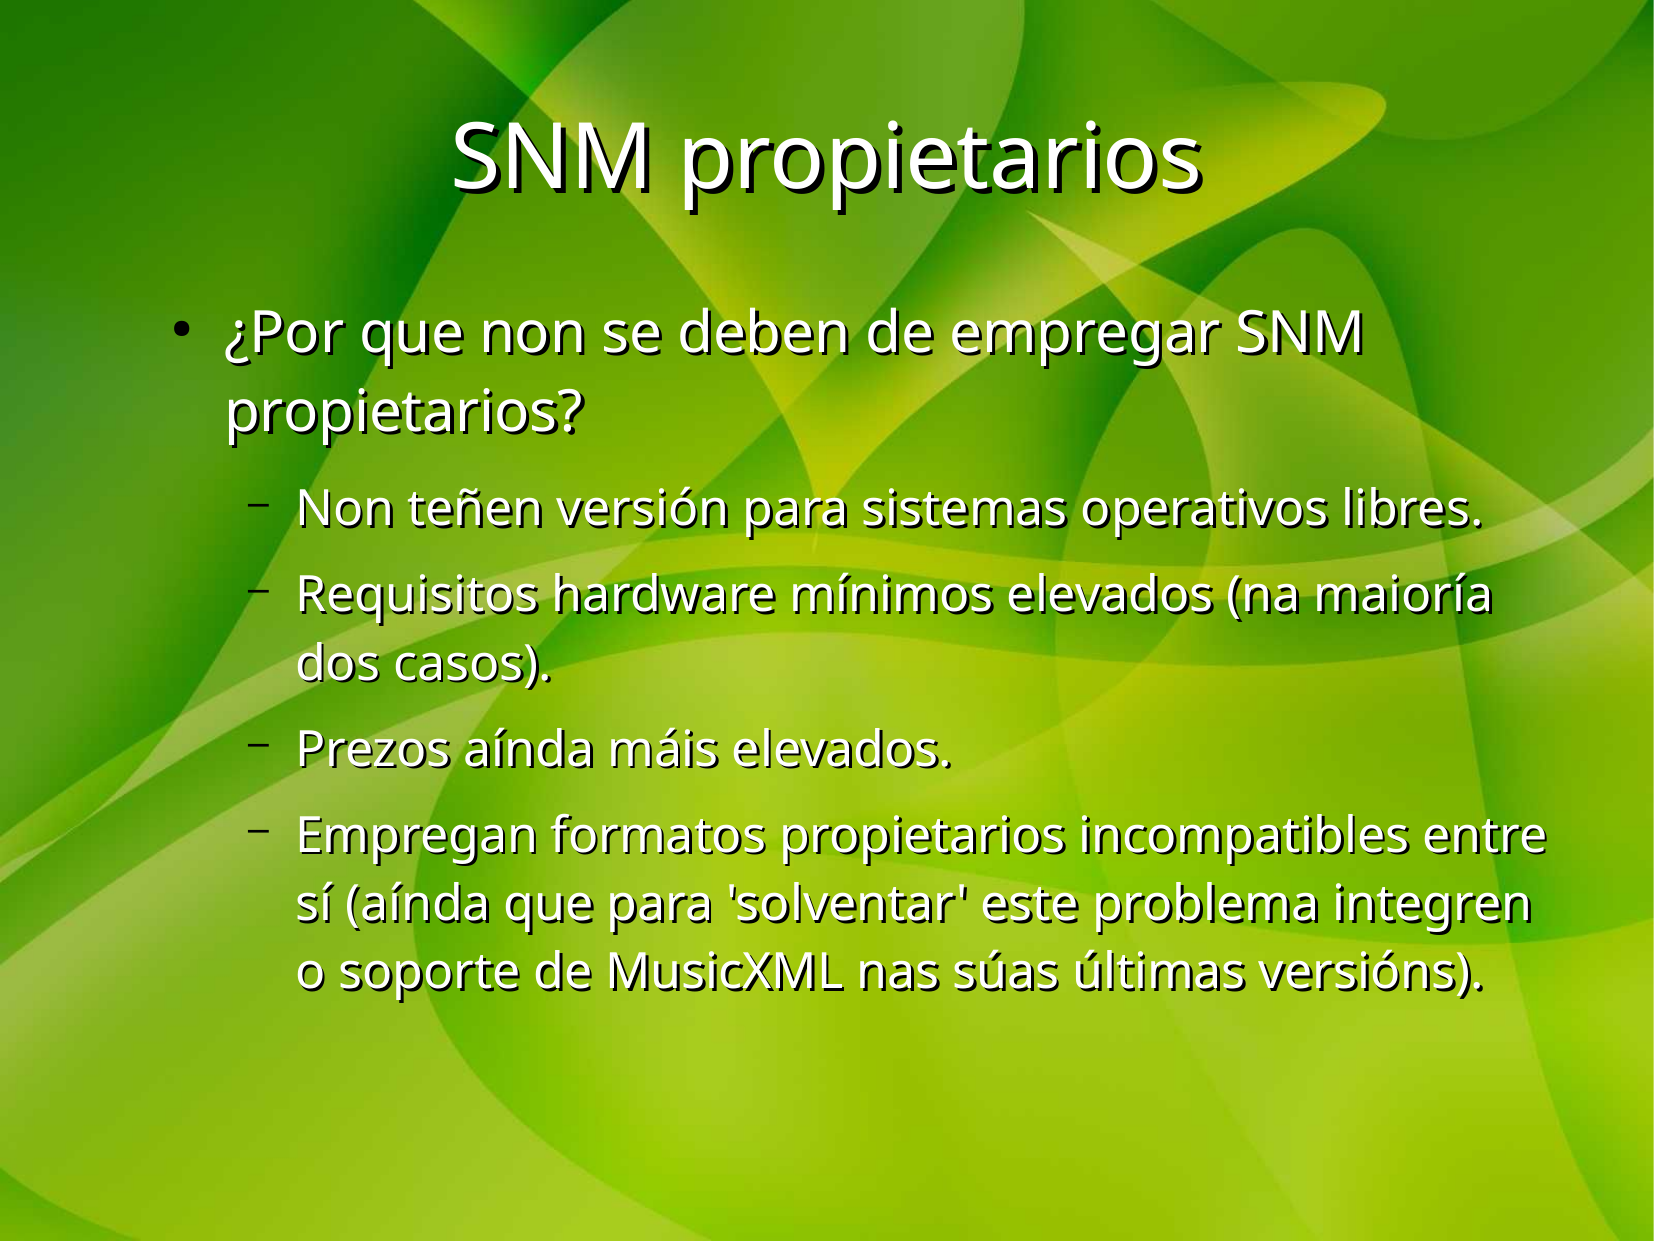

# SNM propietarios
¿Por que non se deben de empregar SNM propietarios?
Non teñen versión para sistemas operativos libres.
Requisitos hardware mínimos elevados (na maioría dos casos).
Prezos aínda máis elevados.
Empregan formatos propietarios incompatibles entre sí (aínda que para 'solventar' este problema integren o soporte de MusicXML nas súas últimas versións).